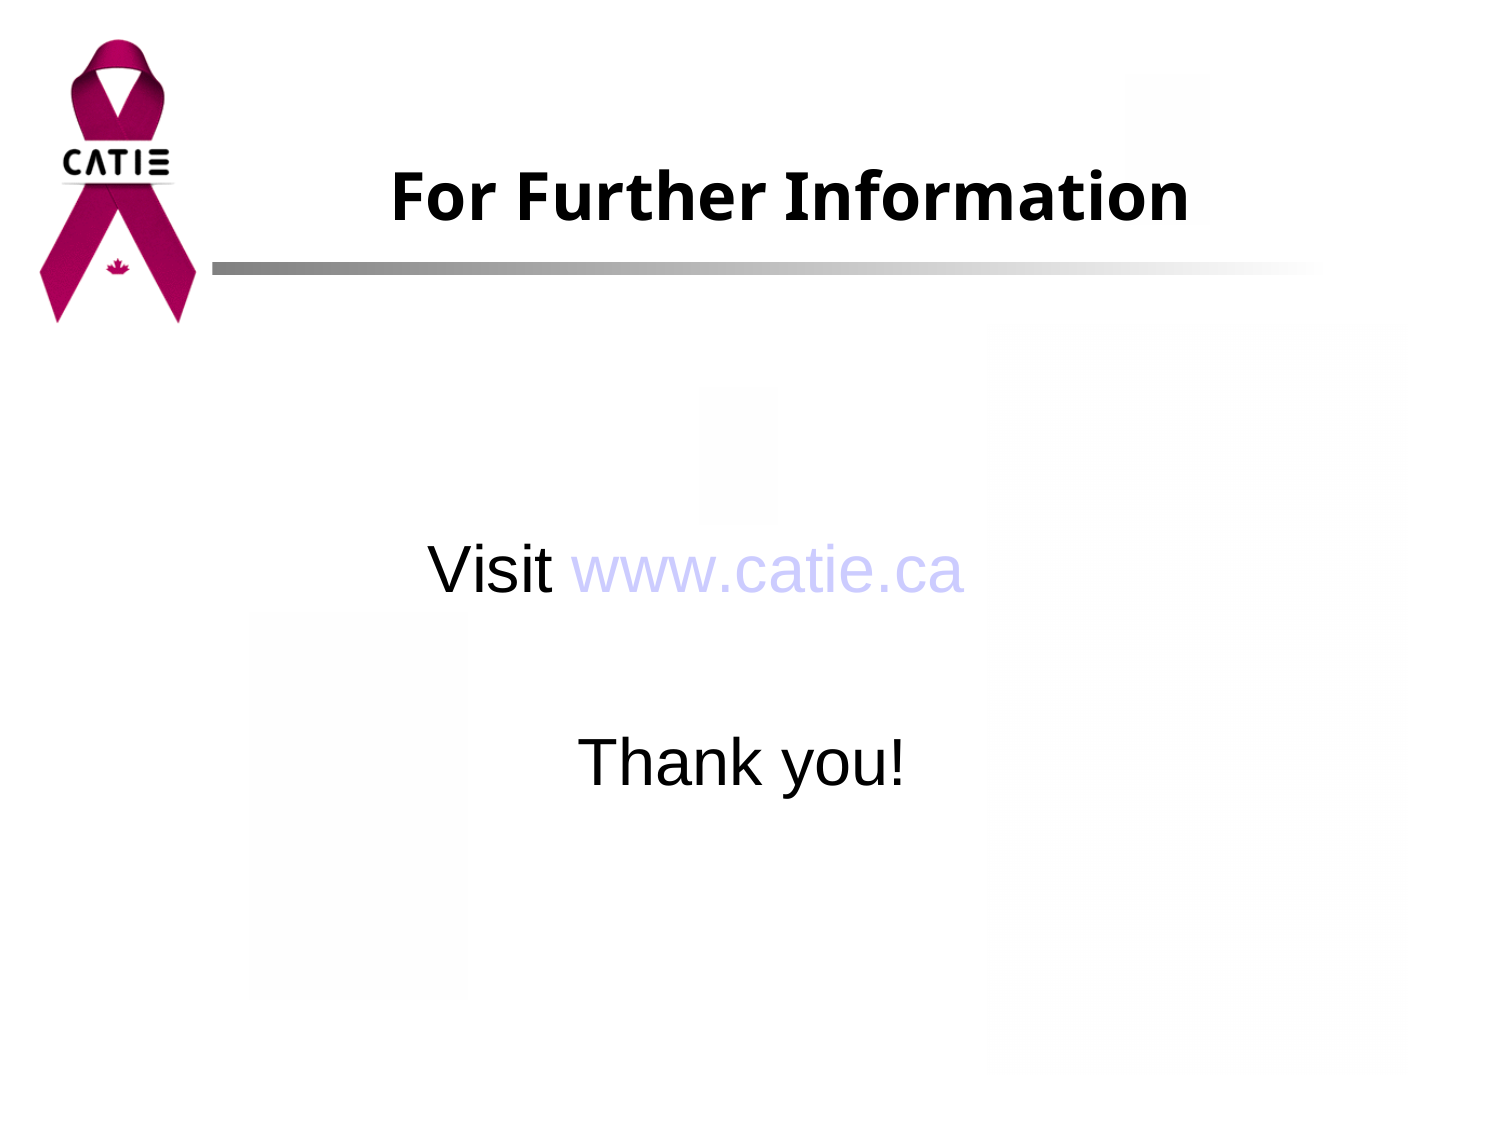

# For Further Information
			Visit www.catie.ca
				Thank you!